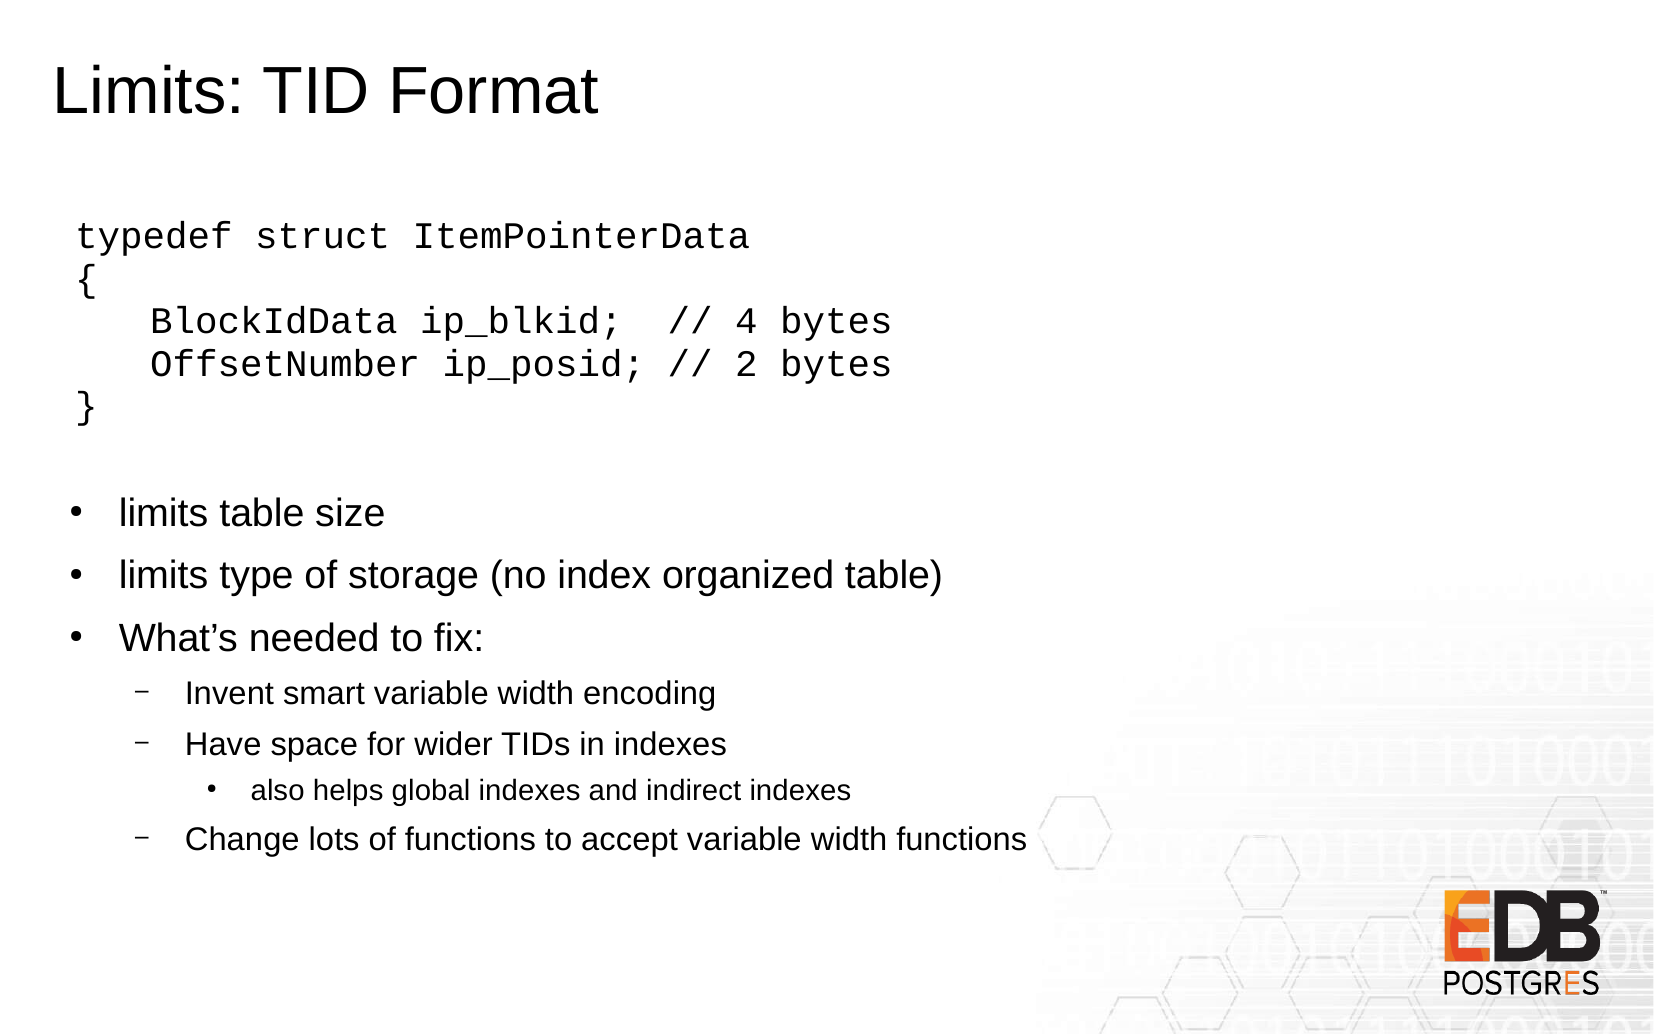

# Limits: TID Format
limits table size
limits type of storage (no index organized table)
What’s needed to fix:
Invent smart variable width encoding
Have space for wider TIDs in indexes
also helps global indexes and indirect indexes
Change lots of functions to accept variable width functions
typedef struct ItemPointerData
{
	BlockIdData ip_blkid; // 4 bytes
	OffsetNumber ip_posid; // 2 bytes
}